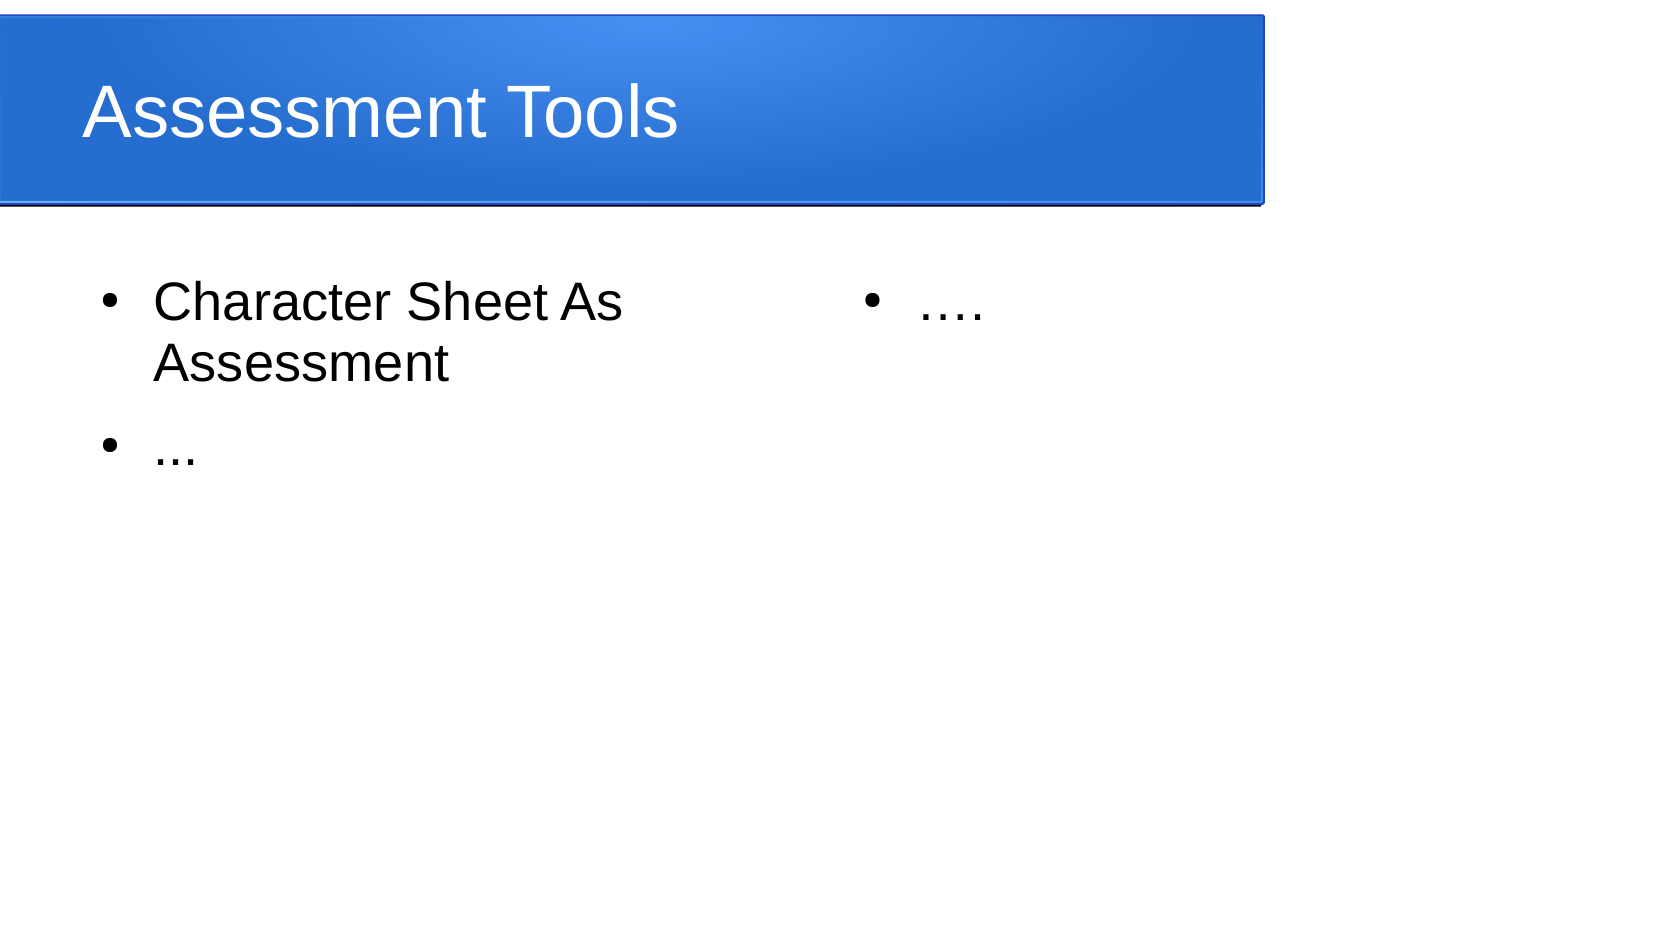

# Assessment Tools
Character Sheet As Assessment
...
….